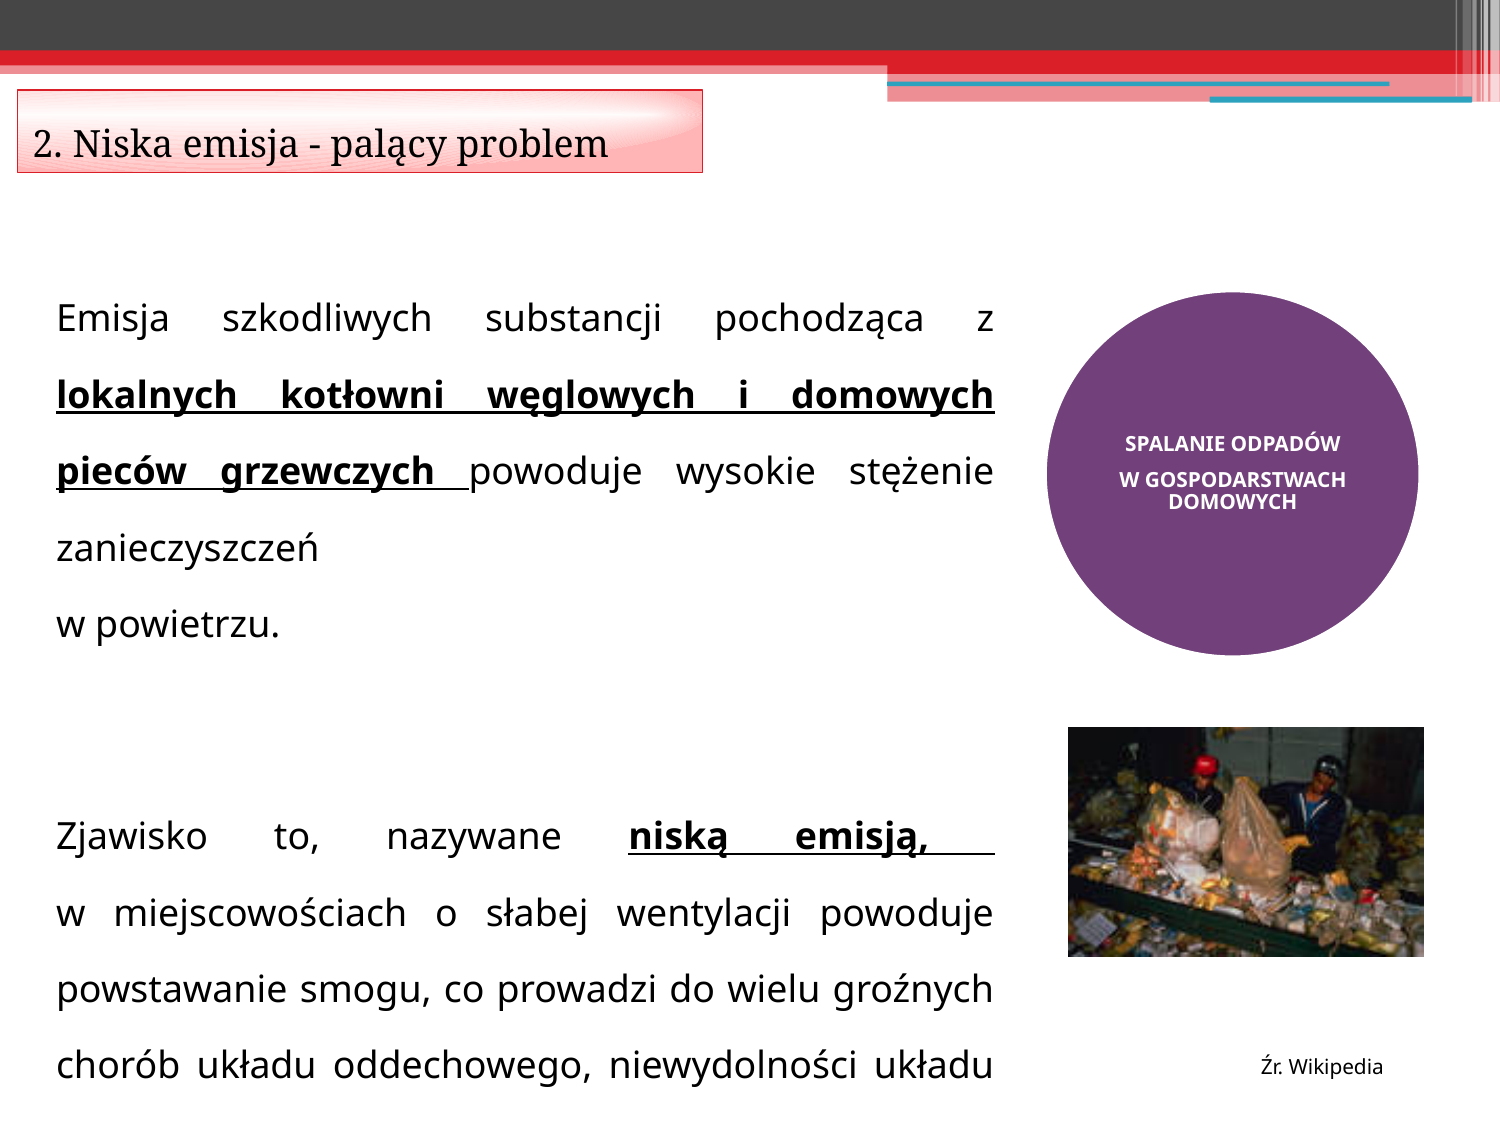

2. Niska emisja - palący problem
# Emisja szkodliwych substancji pochodząca z lokalnych kotłowni węglowych i domowych pieców grzewczych powoduje wysokie stężenie zanieczyszczeń w powietrzu.
Zjawisko to, nazywane niską emisją,
w miejscowościach o słabej wentylacji powoduje powstawanie smogu, co prowadzi do wielu groźnych chorób układu oddechowego, niewydolności układu krążenia, uszkodzeń wątroby, alergii oraz nowotworów.
SPALANIE ODPADÓW
W GOSPODARSTWACH DOMOWYCH
Źr. Wikipedia